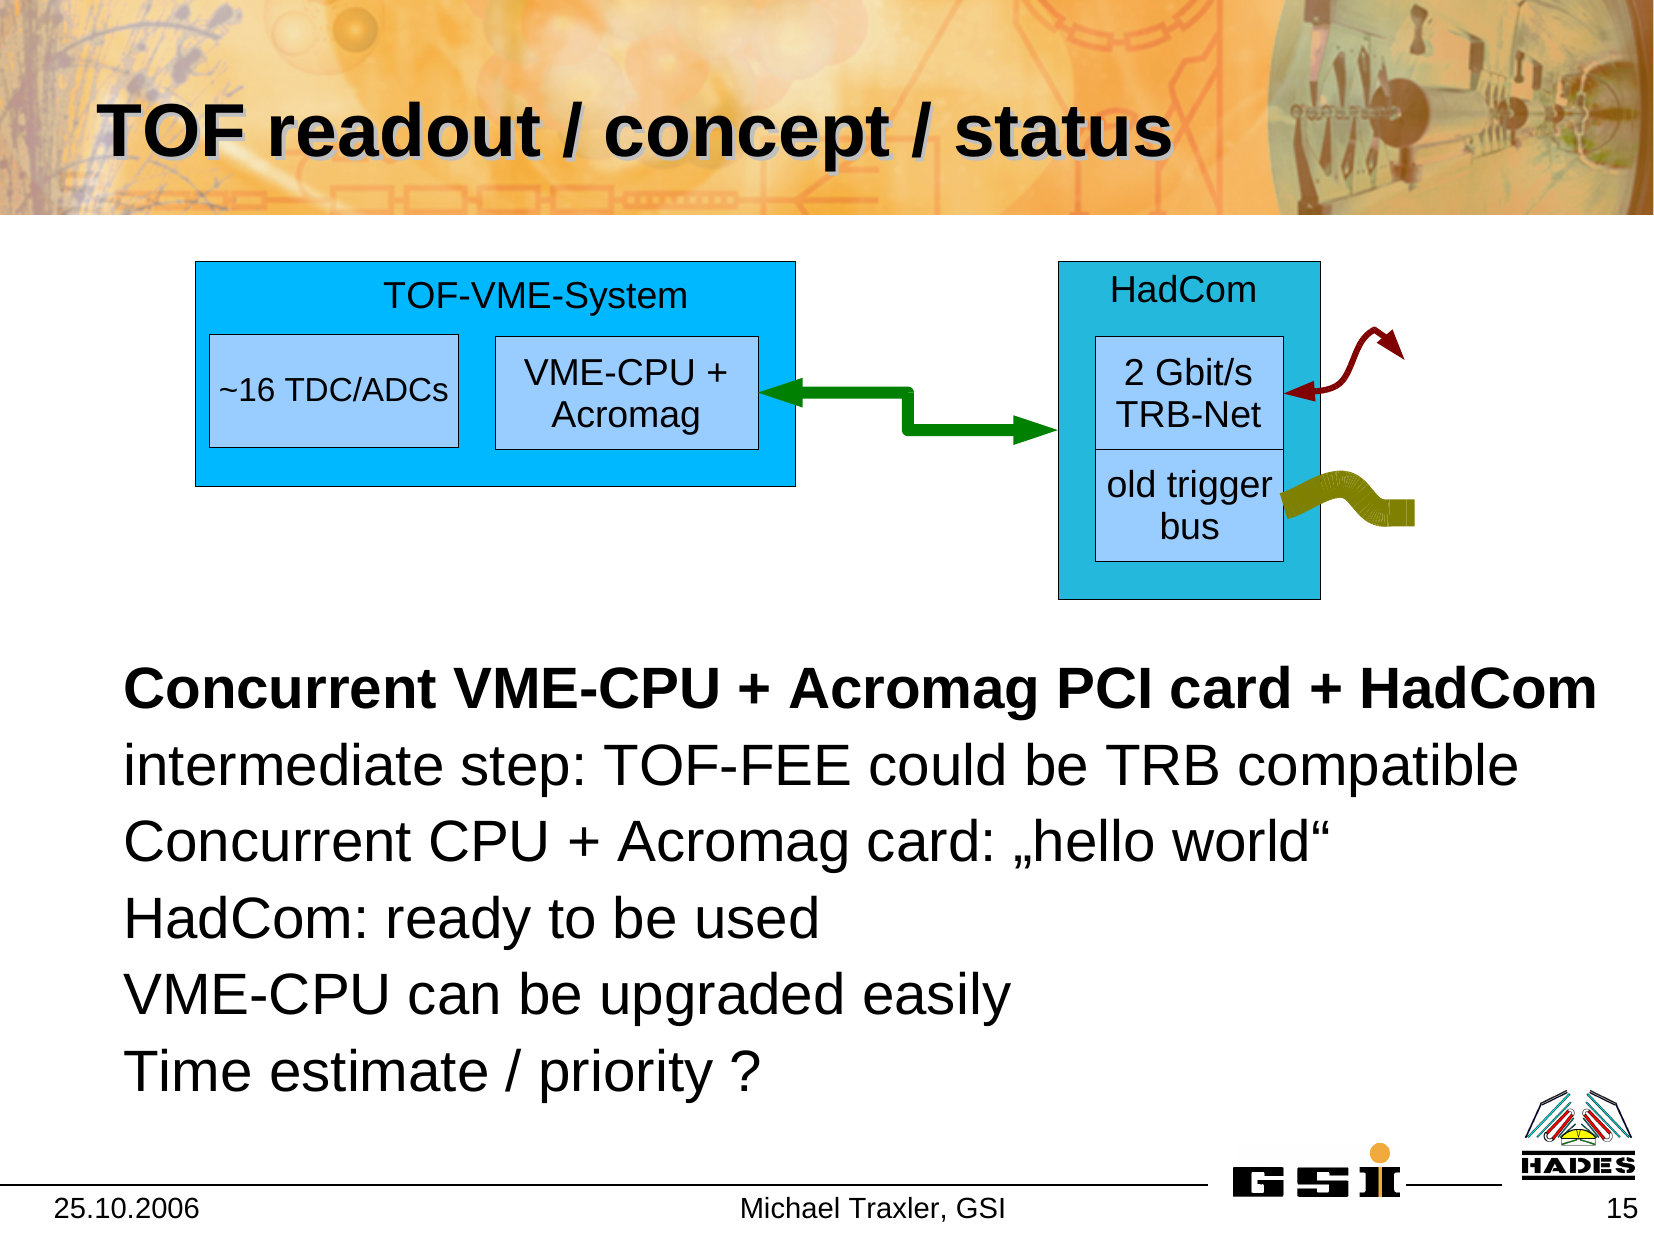

# TOF readout / concept / status
Concurrent VME-CPU + Acromag PCI card + HadCom
intermediate step: TOF-FEE could be TRB compatible
Concurrent CPU + Acromag card: „hello world“
HadCom: ready to be used
VME-CPU can be upgraded easily
Time estimate / priority ?
25.10.2006
Michael Traxler, GSI
15